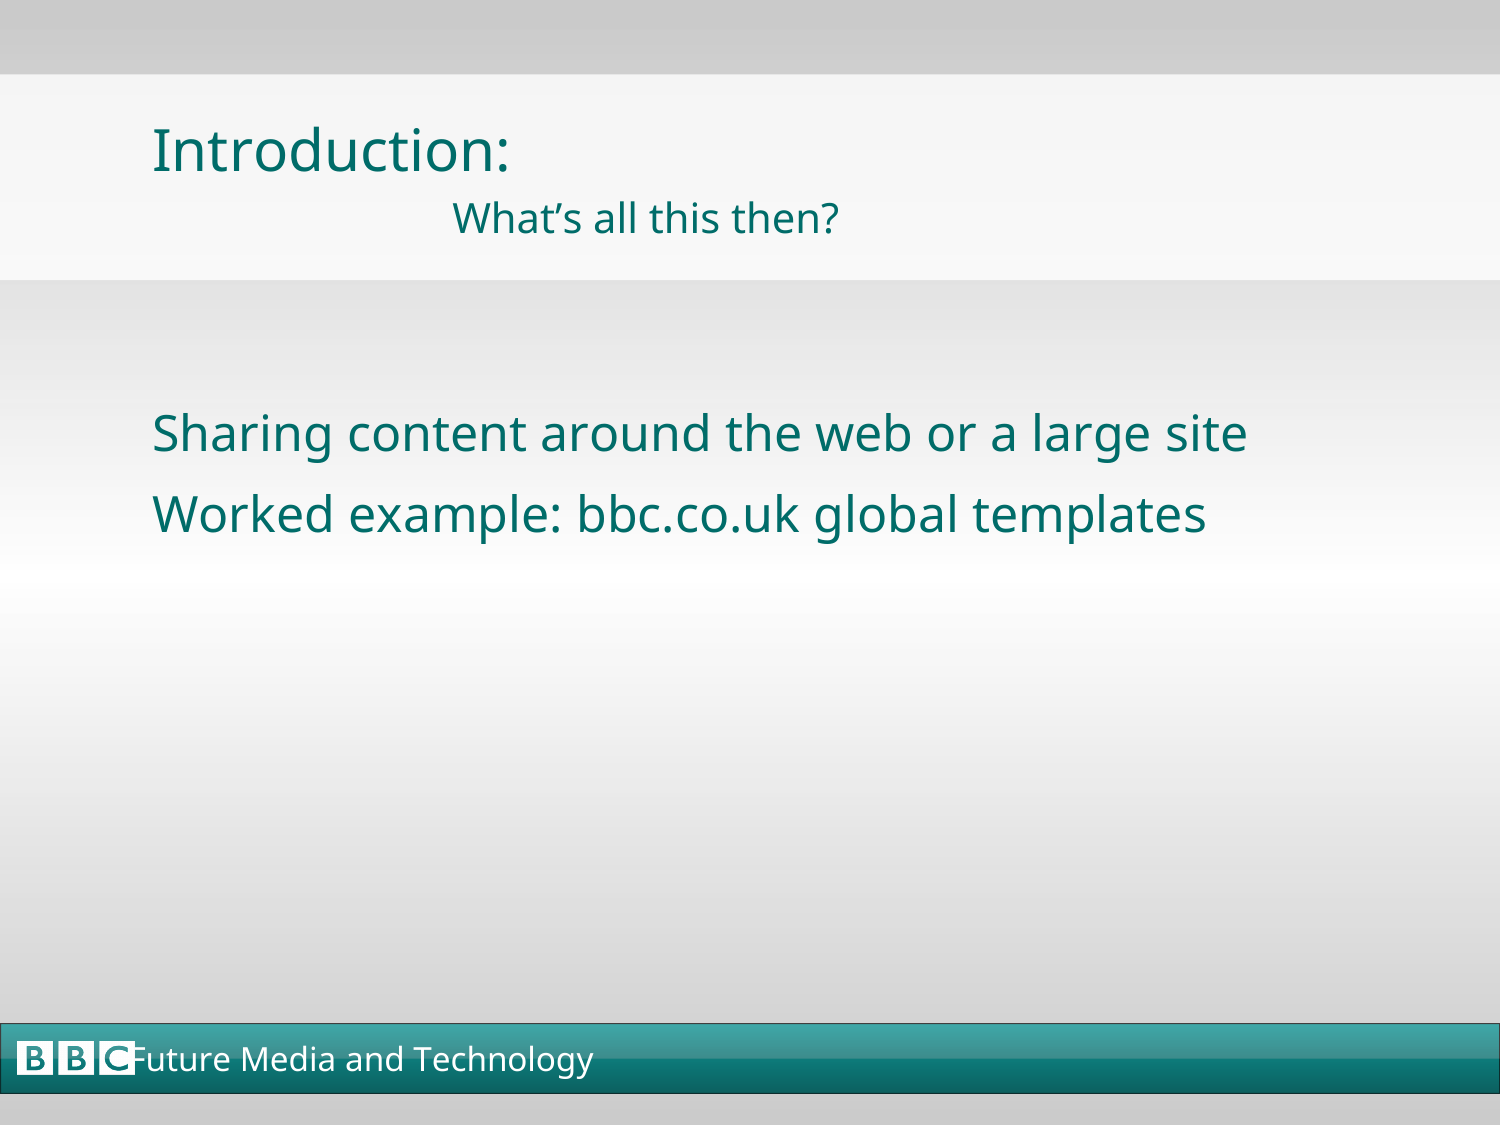

# Introduction: What’s all this then?
Sharing content around the web or a large site
Worked example: bbc.co.uk global templates